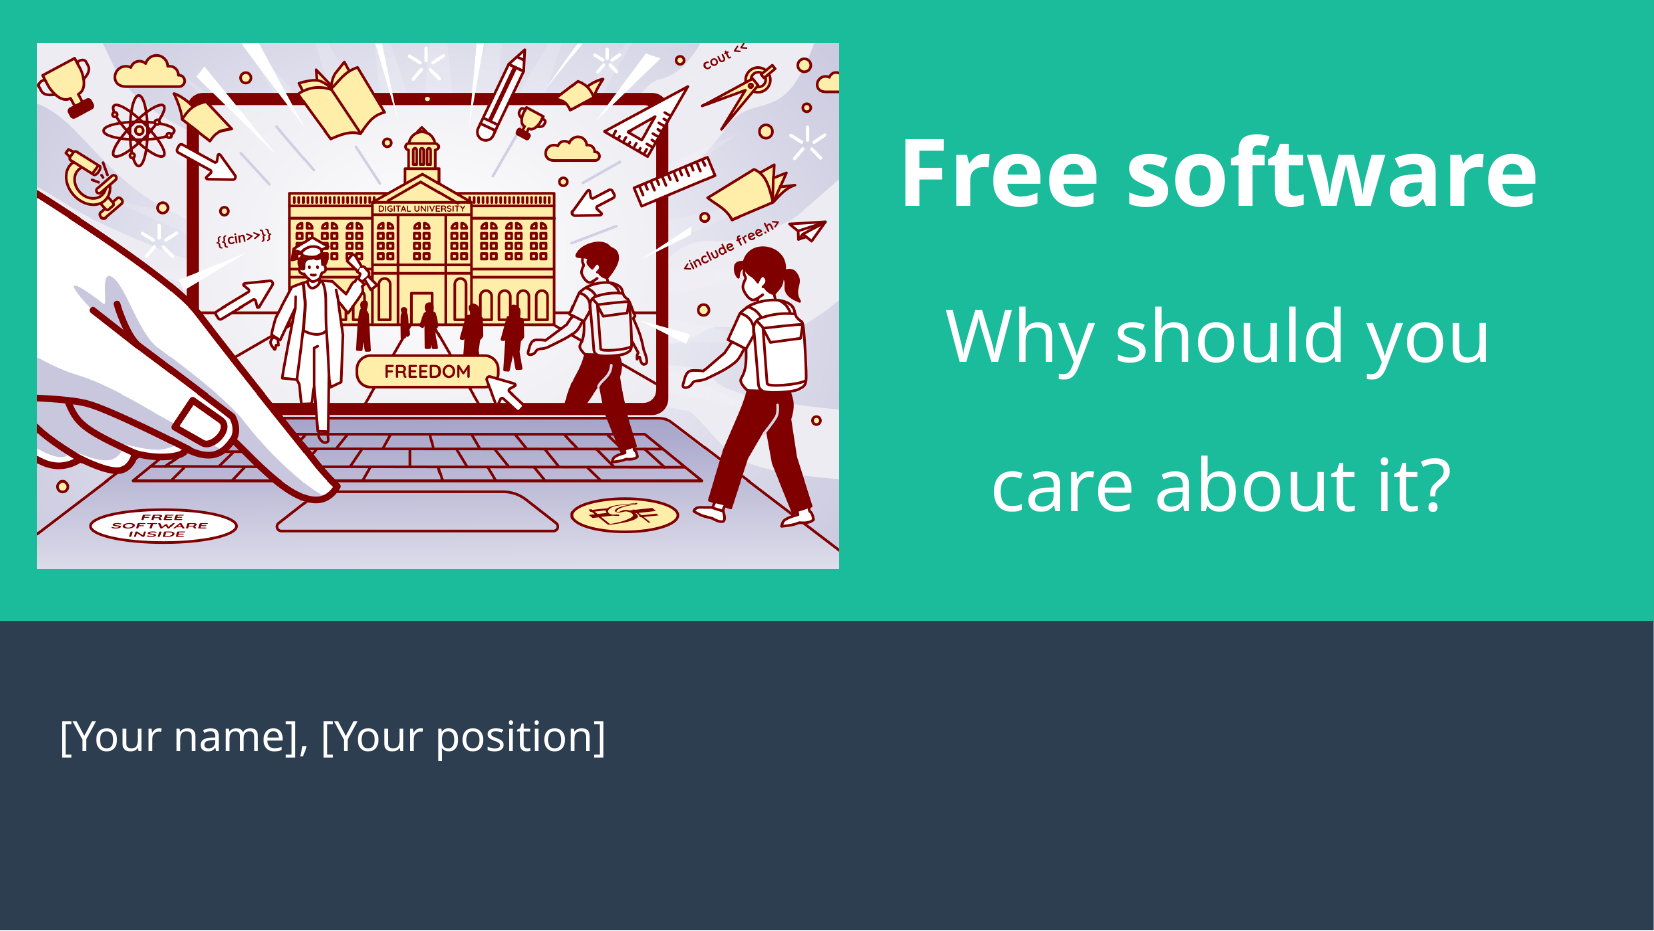

# Free software Why should you care about it?
[Your name], [Your position]